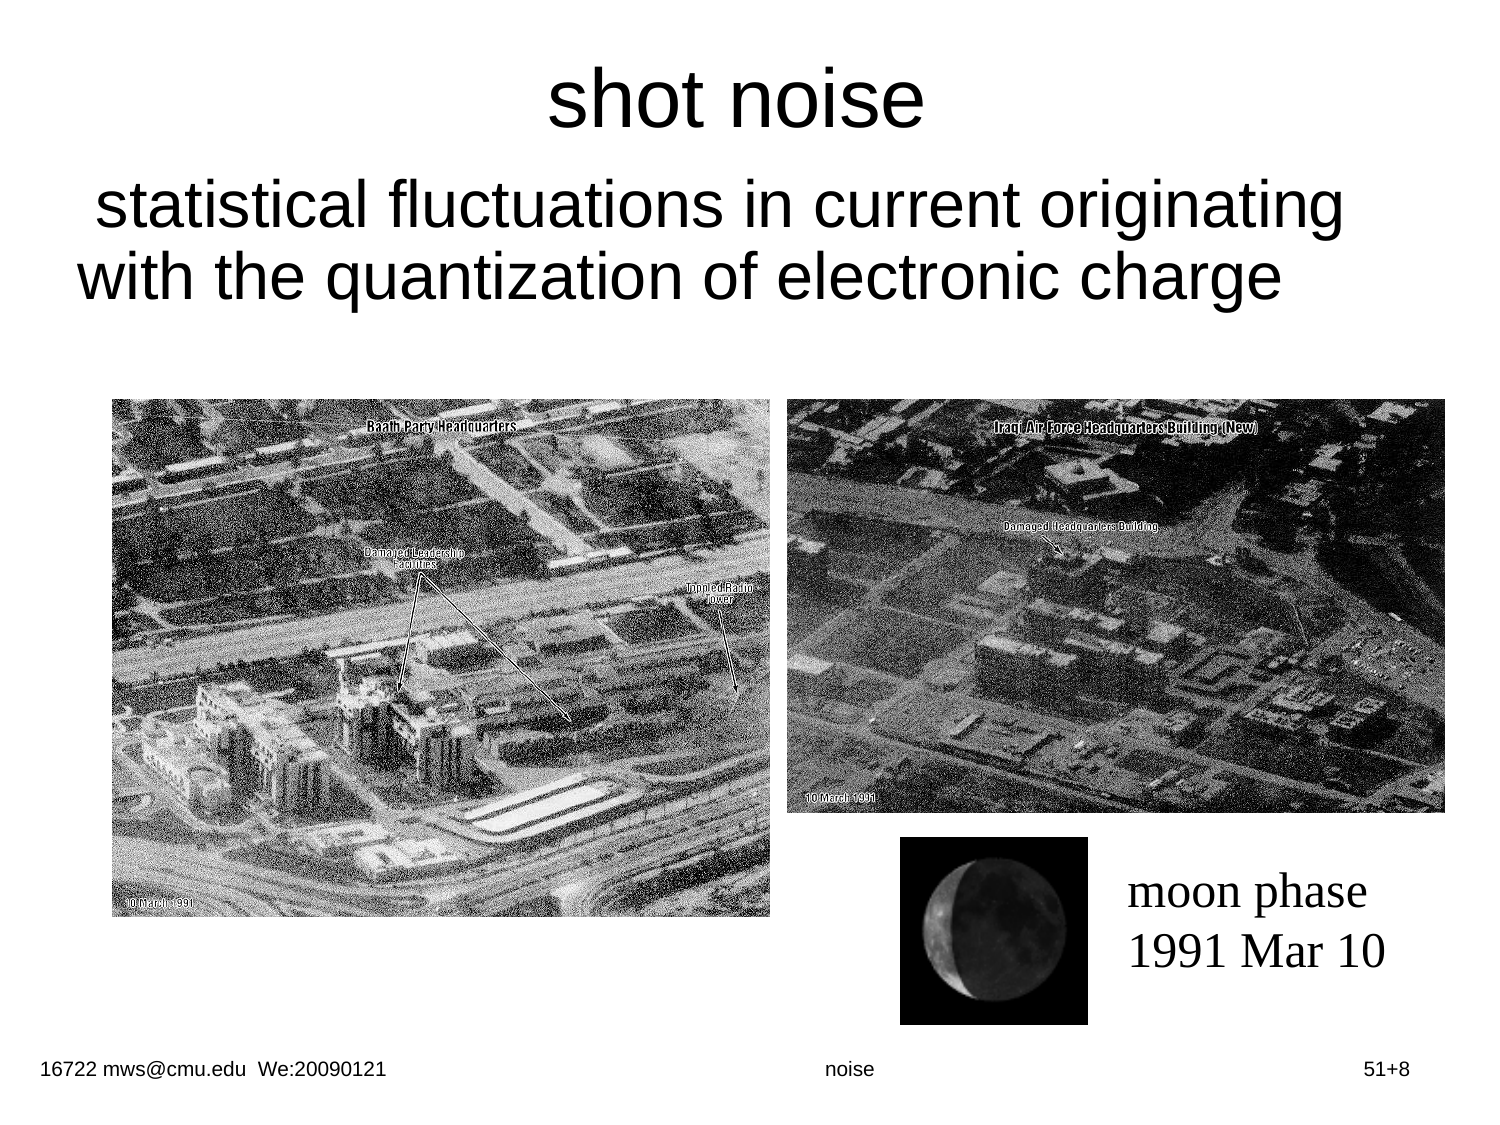

shot noise
 statistical fluctuations in current originating with the quantization of electronic charge
moon phase
1991 Mar 10
16722 mws@cmu.edu We:20090121
noise
8